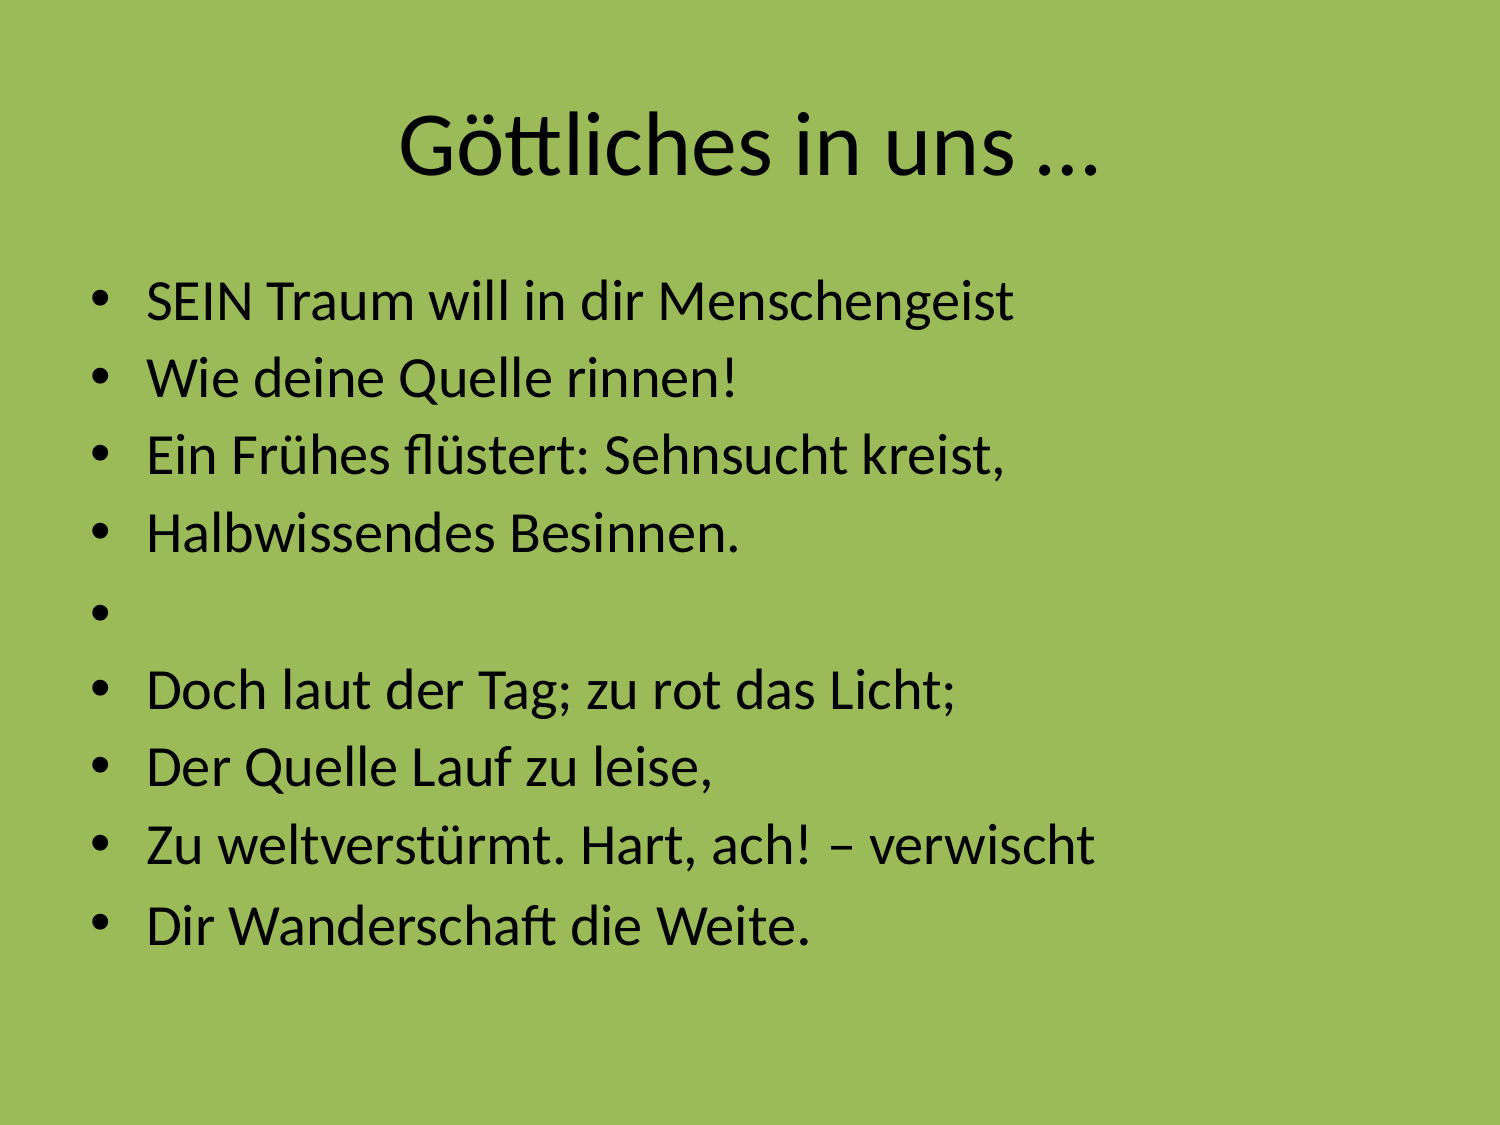

# Göttliches in uns …
SEIN Traum will in dir Menschengeist
Wie deine Quelle rinnen!
Ein Frühes flüstert: Sehnsucht kreist,
Halbwissendes Besinnen.
Doch laut der Tag; zu rot das Licht;
Der Quelle Lauf zu leise,
Zu weltverstürmt. Hart, ach! – verwischt
Dir Wanderschaft die Weite.